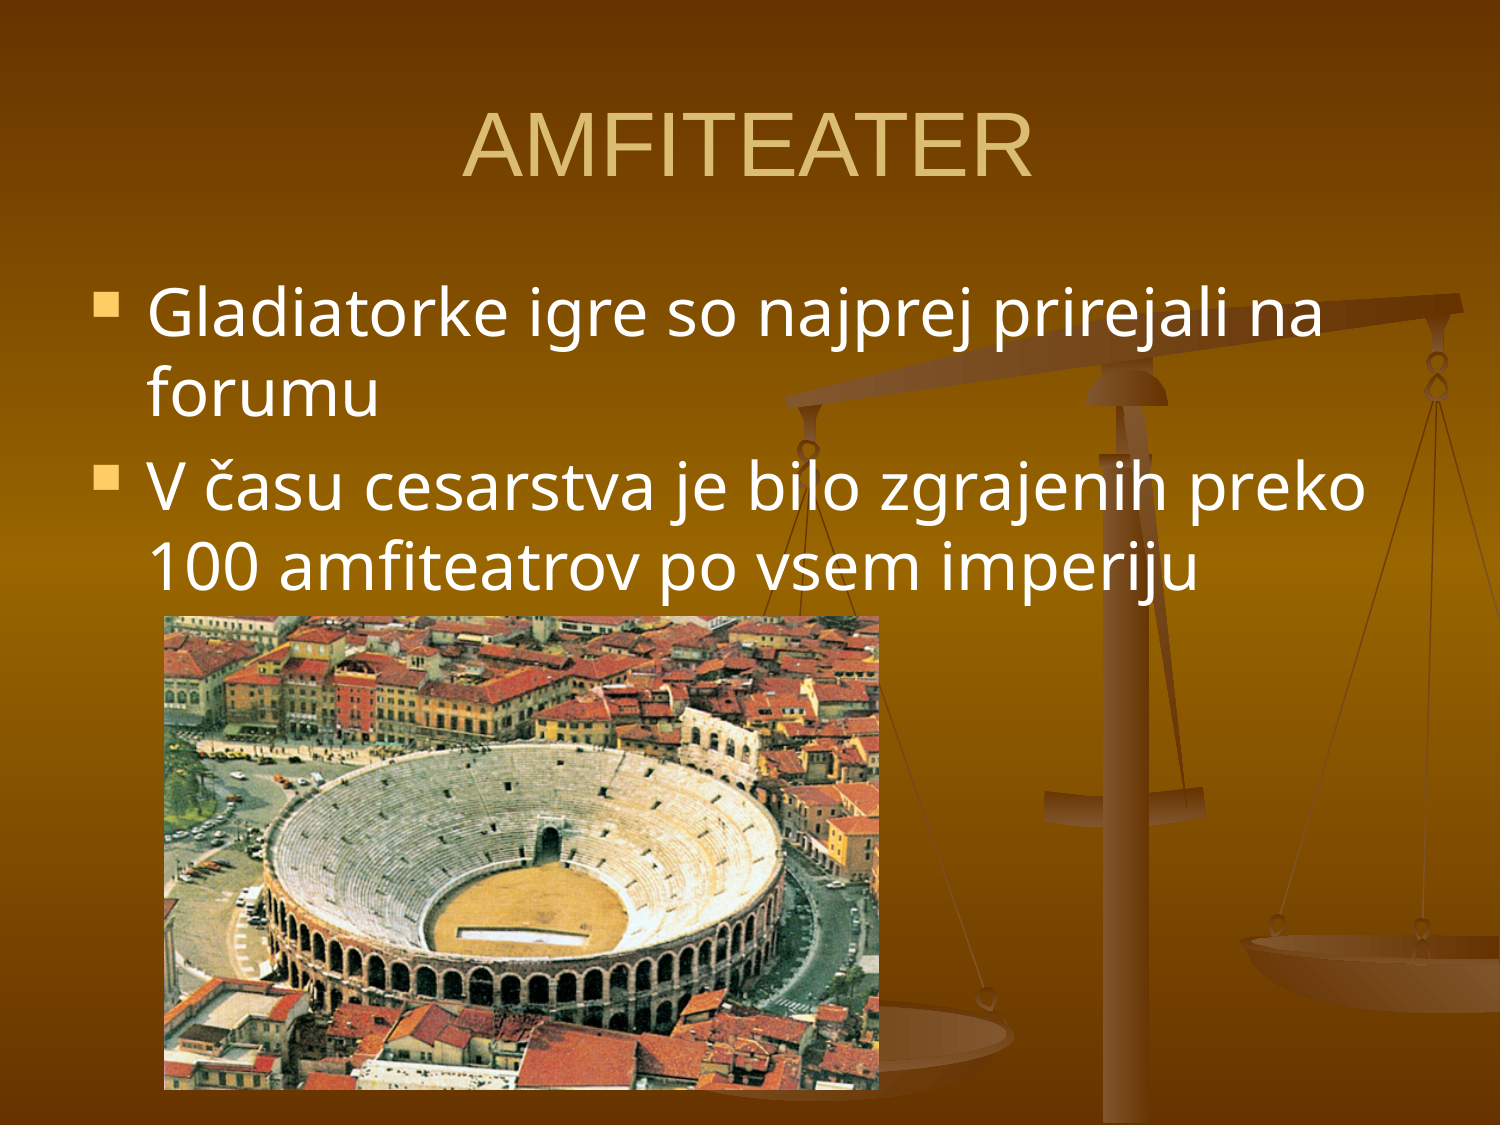

# AMFITEATER
Gladiatorke igre so najprej prirejali na forumu
V času cesarstva je bilo zgrajenih preko 100 amfiteatrov po vsem imperiju